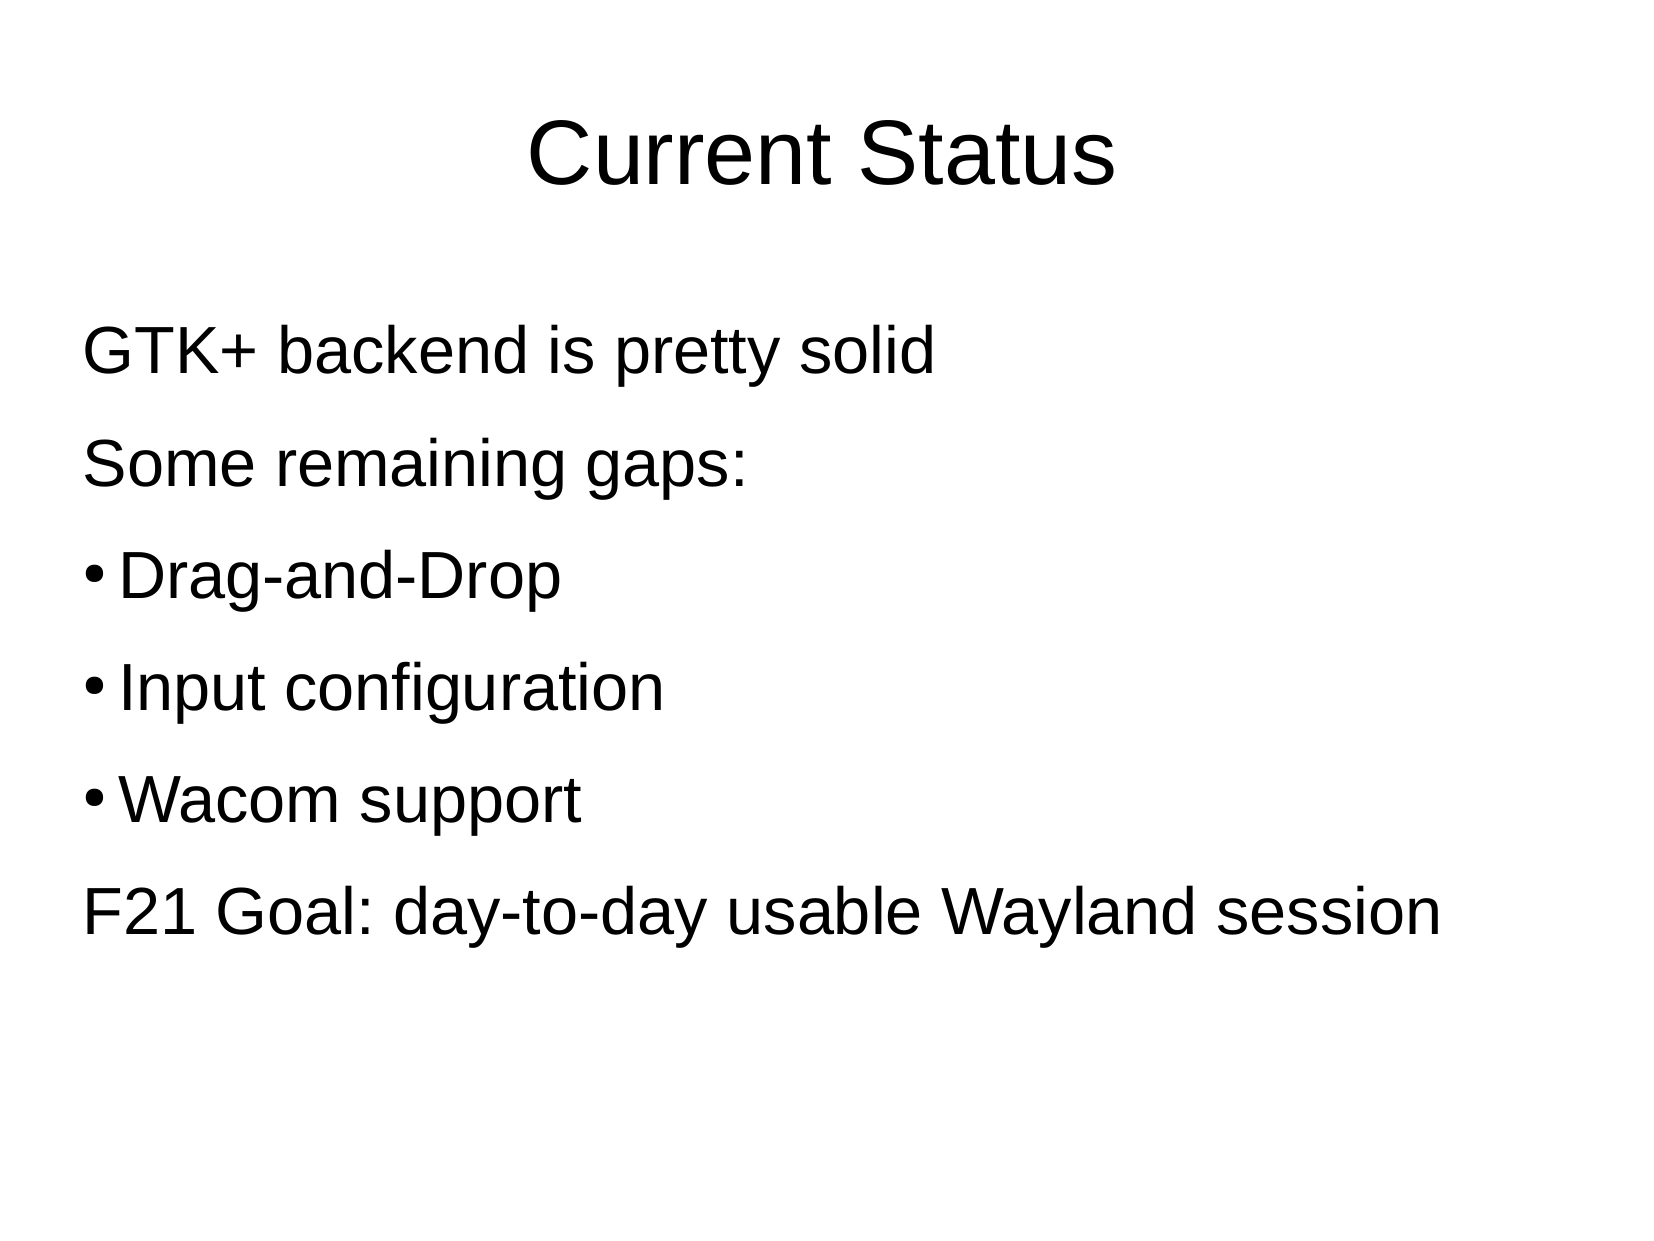

# Current Status
GTK+ backend is pretty solid
Some remaining gaps:
Drag-and-Drop
Input configuration
Wacom support
F21 Goal: day-to-day usable Wayland session